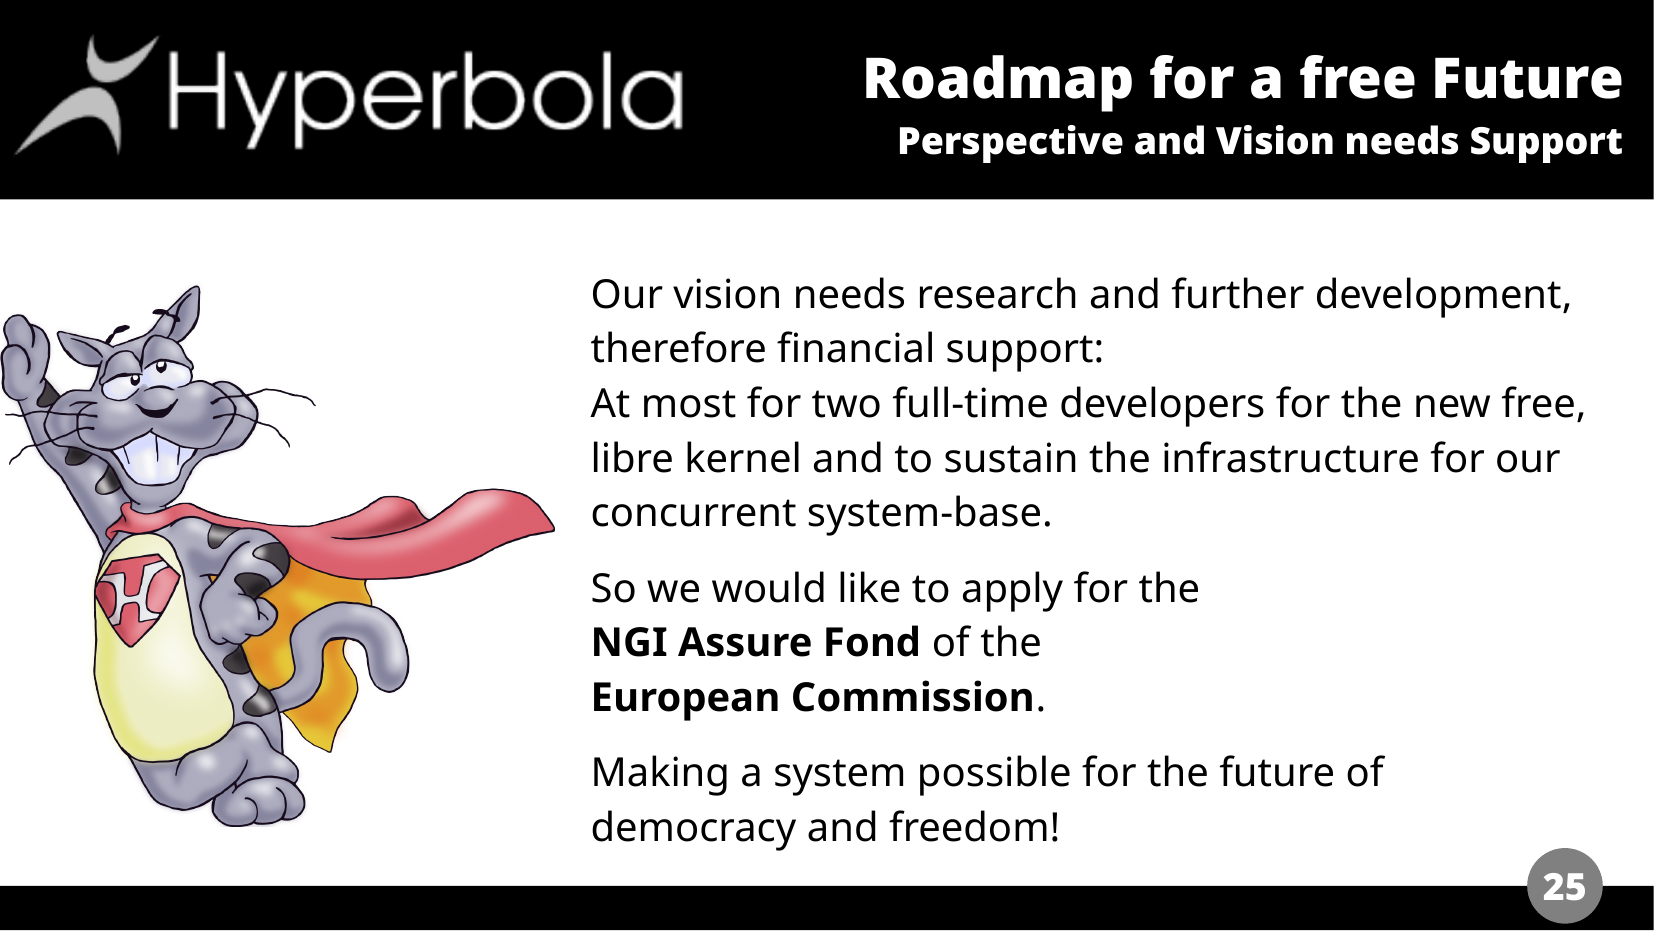

# Roadmap for a free Future Perspective and Vision needs Support
Our vision needs research and further development, therefore financial support:
At most for two full-time developers for the new free, libre kernel and to sustain the infrastructure for our concurrent system-base.
So we would like to apply for the
NGI Assure Fond of the
European Commission.
Making a system possible for the future of democracy and freedom!